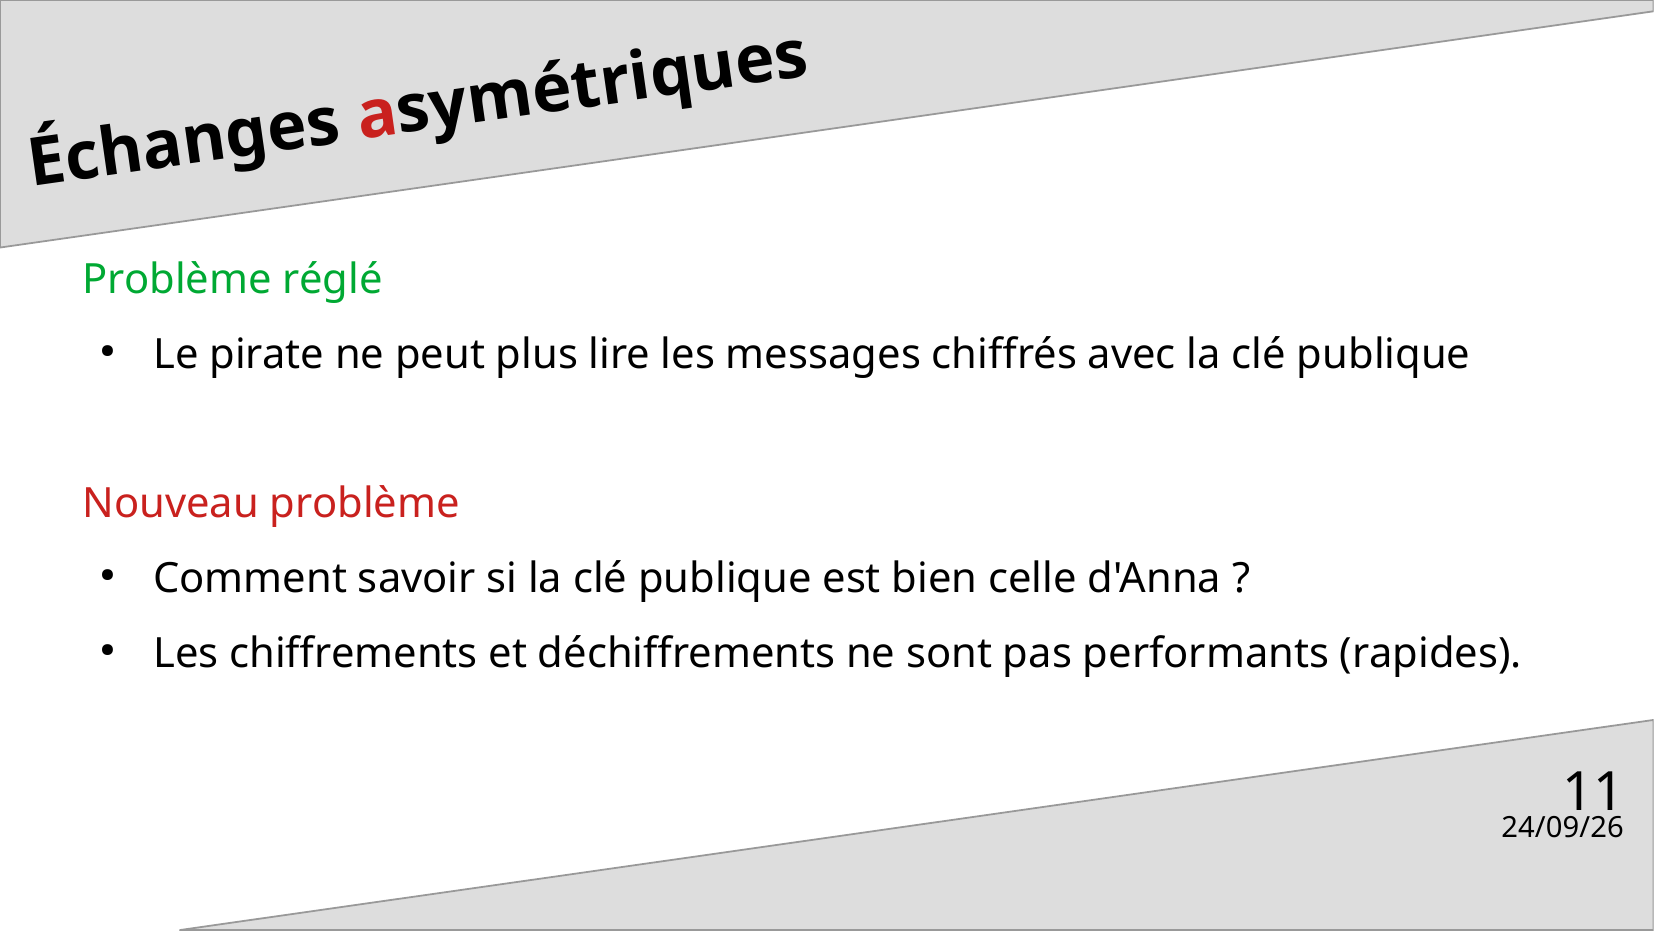

# Échanges asymétriques
Problème réglé
Le pirate ne peut plus lire les messages chiffrés avec la clé publique
Nouveau problème
Comment savoir si la clé publique est bien celle d'Anna ?
Les chiffrements et déchiffrements ne sont pas performants (rapides).
11